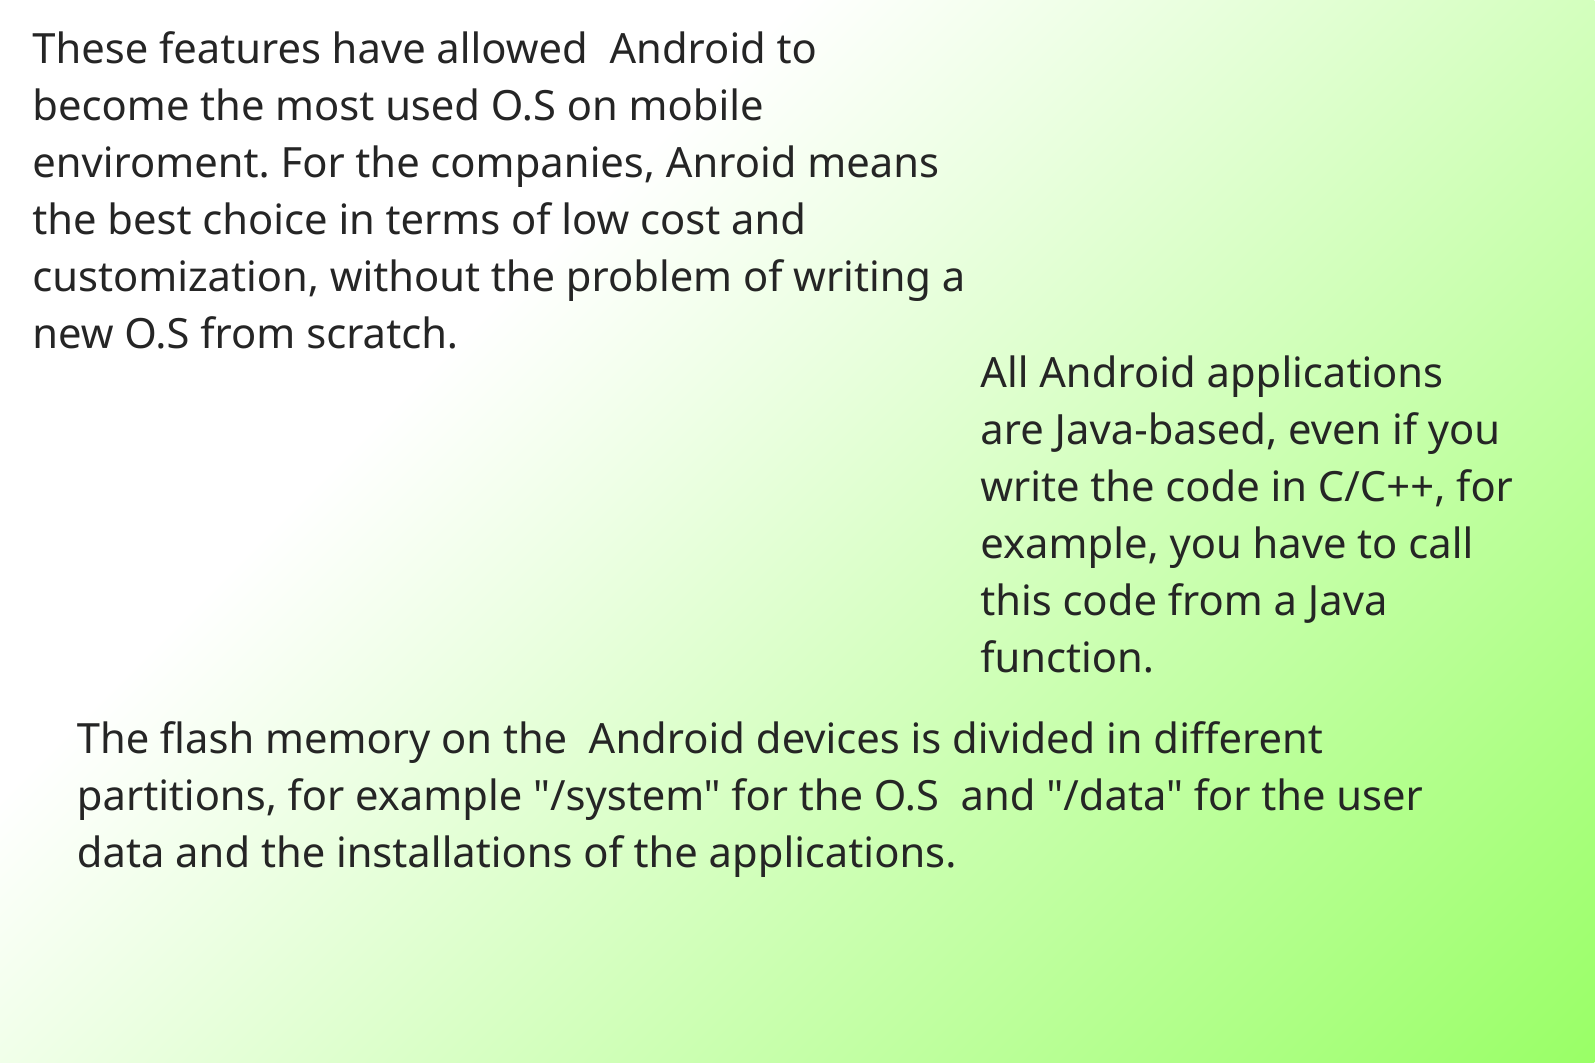

# These features have allowed Android to become the most used O.S on mobile enviroment. For the companies, Anroid means the best choice in terms of low cost and customization, without the problem of writing a new O.S from scratch.
All Android applications are Java-based, even if you write the code in C/C++, for example, you have to call this code from a Java function.
The flash memory on the Android devices is divided in different partitions, for example "/system" for the O.S and "/data" for the user data and the installations of the applications.